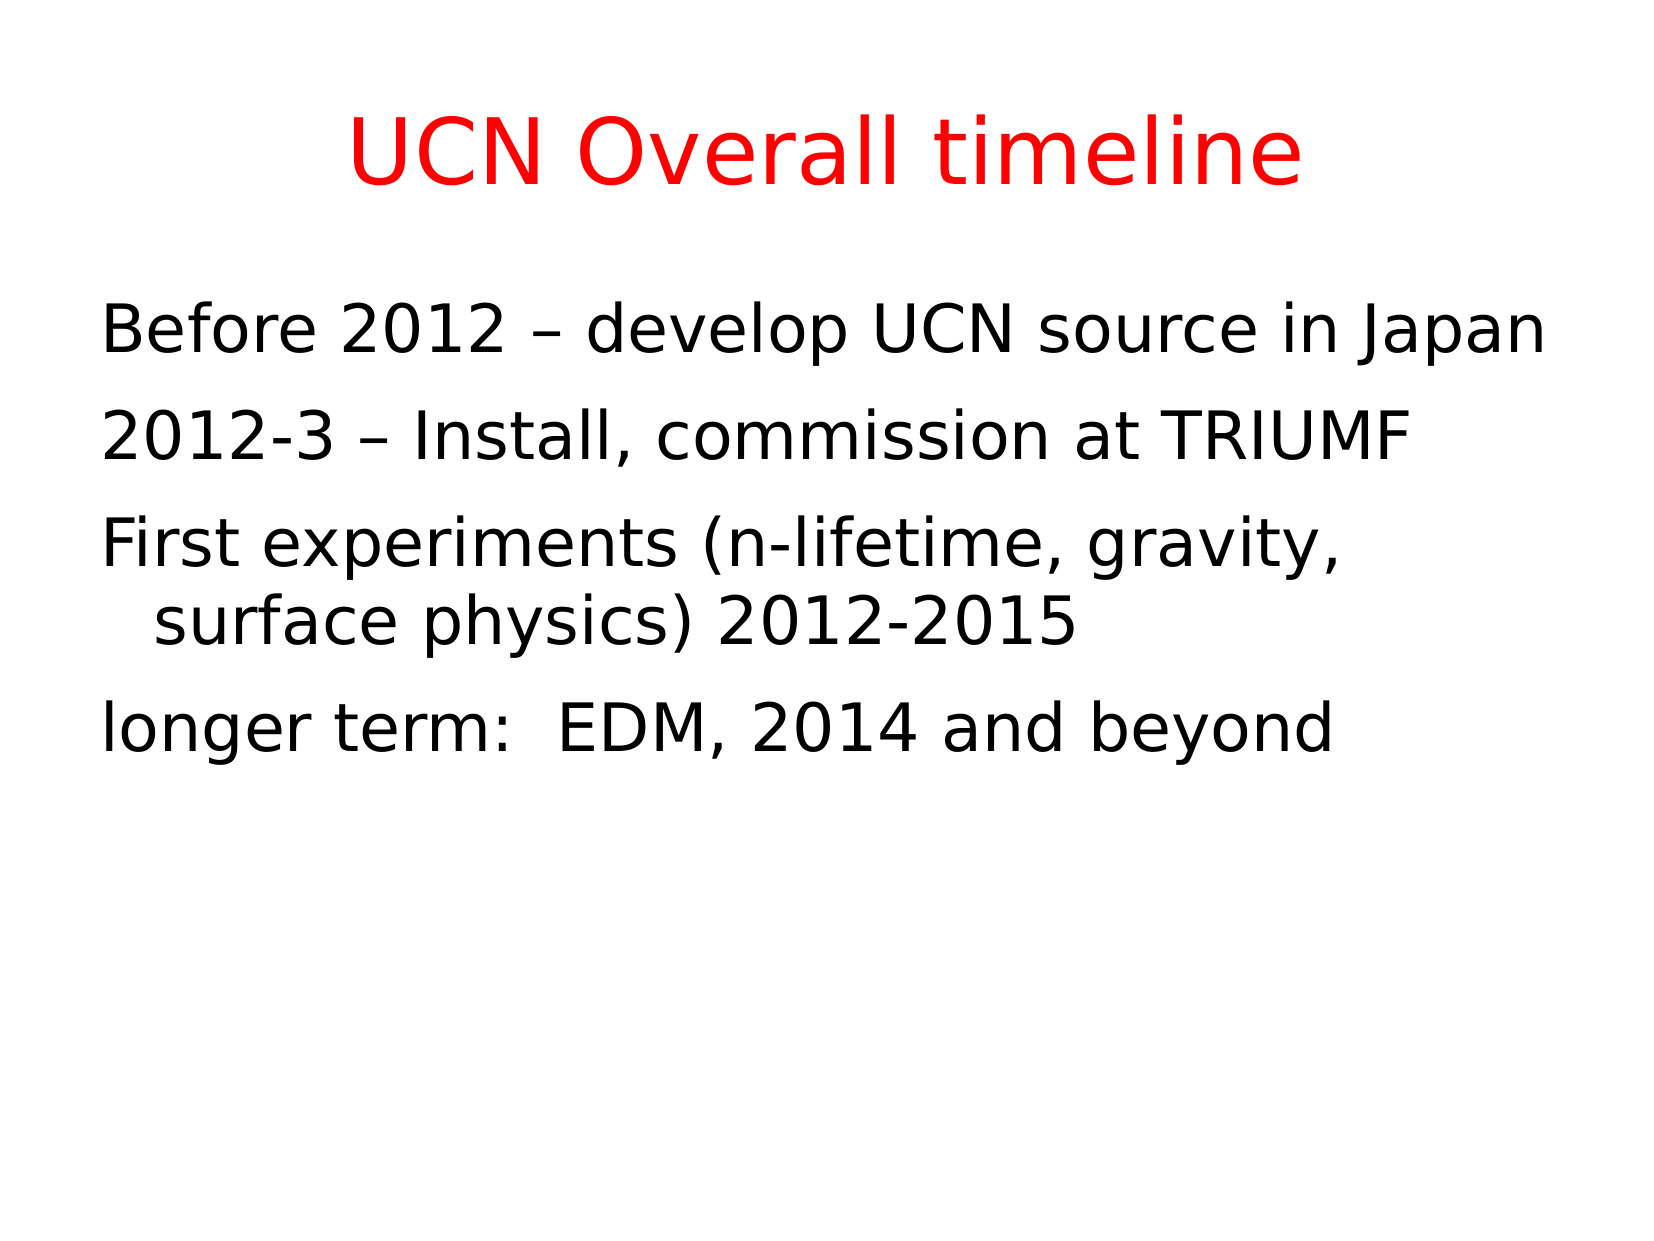

# UCN Overall timeline
Before 2012 – develop UCN source in Japan
2012-3 – Install, commission at TRIUMF
First experiments (n-lifetime, gravity, surface physics) 2012-2015
longer term: EDM, 2014 and beyond